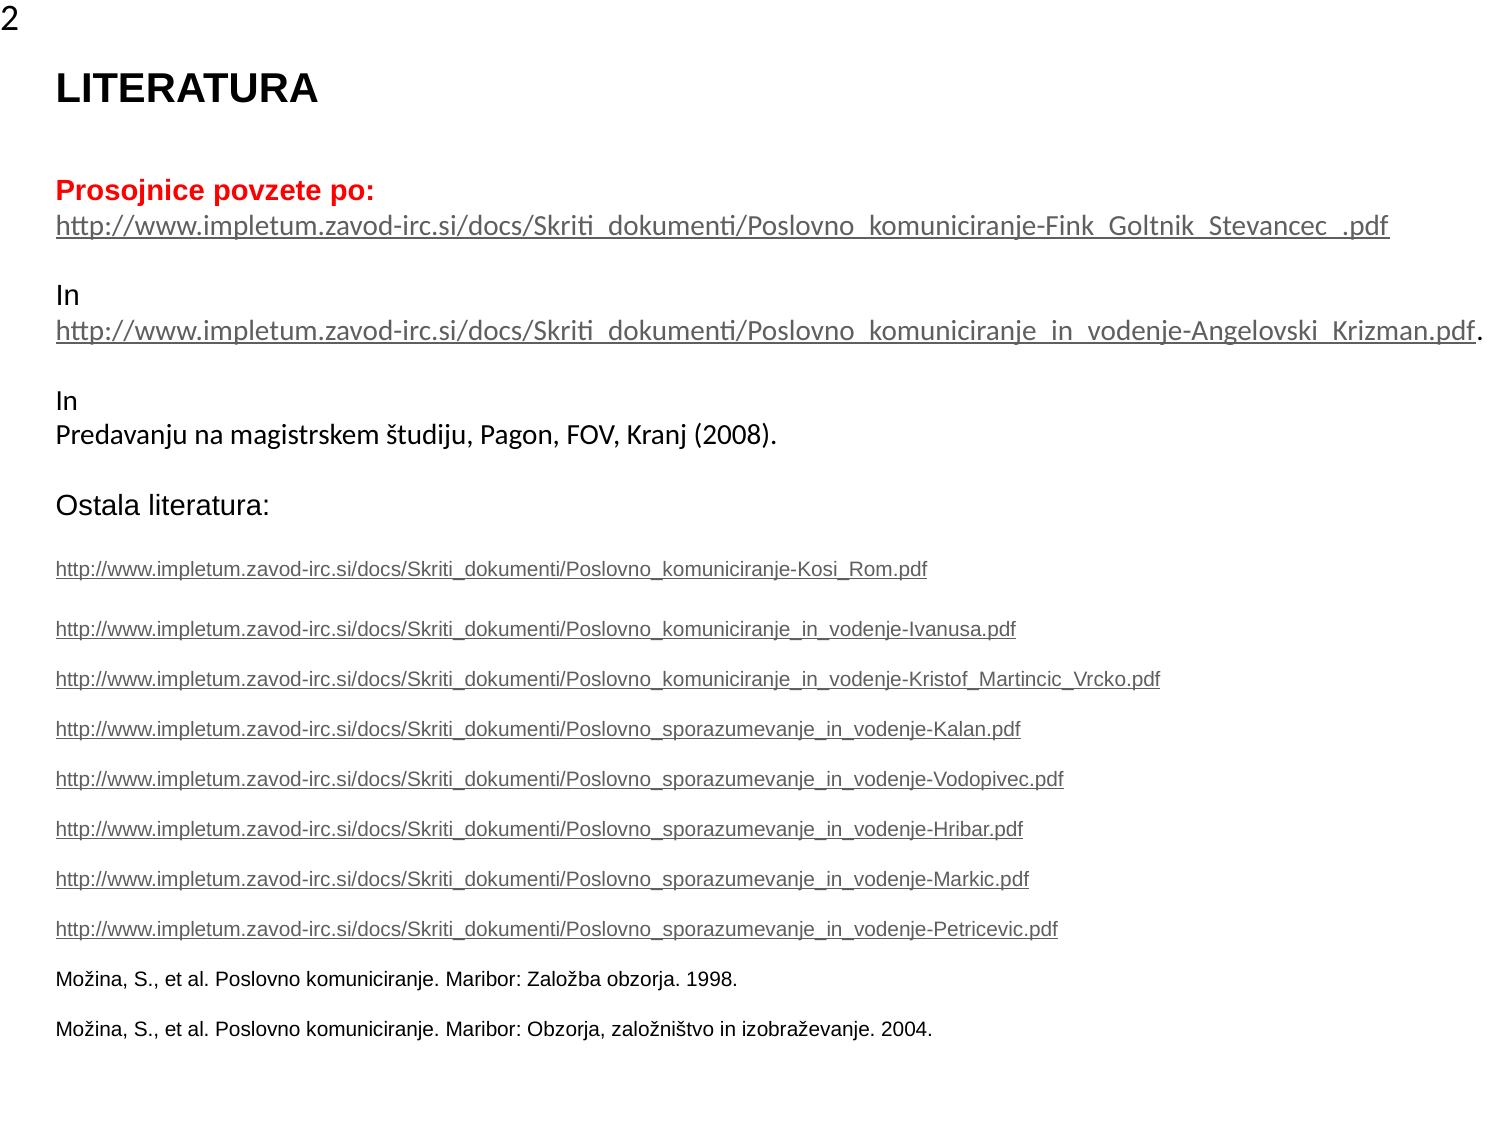

LITERATURA
Prosojnice povzete po:
http://www.impletum.zavod-irc.si/docs/Skriti_dokumenti/Poslovno_komuniciranje-Fink_Goltnik_Stevancec_.pdf
In
http://www.impletum.zavod-irc.si/docs/Skriti_dokumenti/Poslovno_komuniciranje_in_vodenje-Angelovski_Krizman.pdf.
In
Predavanju na magistrskem študiju, Pagon, FOV, Kranj (2008).
Ostala literatura:
http://www.impletum.zavod-irc.si/docs/Skriti_dokumenti/Poslovno_komuniciranje-Kosi_Rom.pdf
http://www.impletum.zavod-irc.si/docs/Skriti_dokumenti/Poslovno_komuniciranje_in_vodenje-Ivanusa.pdf
http://www.impletum.zavod-irc.si/docs/Skriti_dokumenti/Poslovno_komuniciranje_in_vodenje-Kristof_Martincic_Vrcko.pdf
http://www.impletum.zavod-irc.si/docs/Skriti_dokumenti/Poslovno_sporazumevanje_in_vodenje-Kalan.pdf
http://www.impletum.zavod-irc.si/docs/Skriti_dokumenti/Poslovno_sporazumevanje_in_vodenje-Vodopivec.pdf
http://www.impletum.zavod-irc.si/docs/Skriti_dokumenti/Poslovno_sporazumevanje_in_vodenje-Hribar.pdf
http://www.impletum.zavod-irc.si/docs/Skriti_dokumenti/Poslovno_sporazumevanje_in_vodenje-Markic.pdf
http://www.impletum.zavod-irc.si/docs/Skriti_dokumenti/Poslovno_sporazumevanje_in_vodenje-Petricevic.pdf
Možina, S., et al. Poslovno komuniciranje. Maribor: Založba obzorja. 1998.
Možina, S., et al. Poslovno komuniciranje. Maribor: Obzorja, založništvo in izobraževanje. 2004.